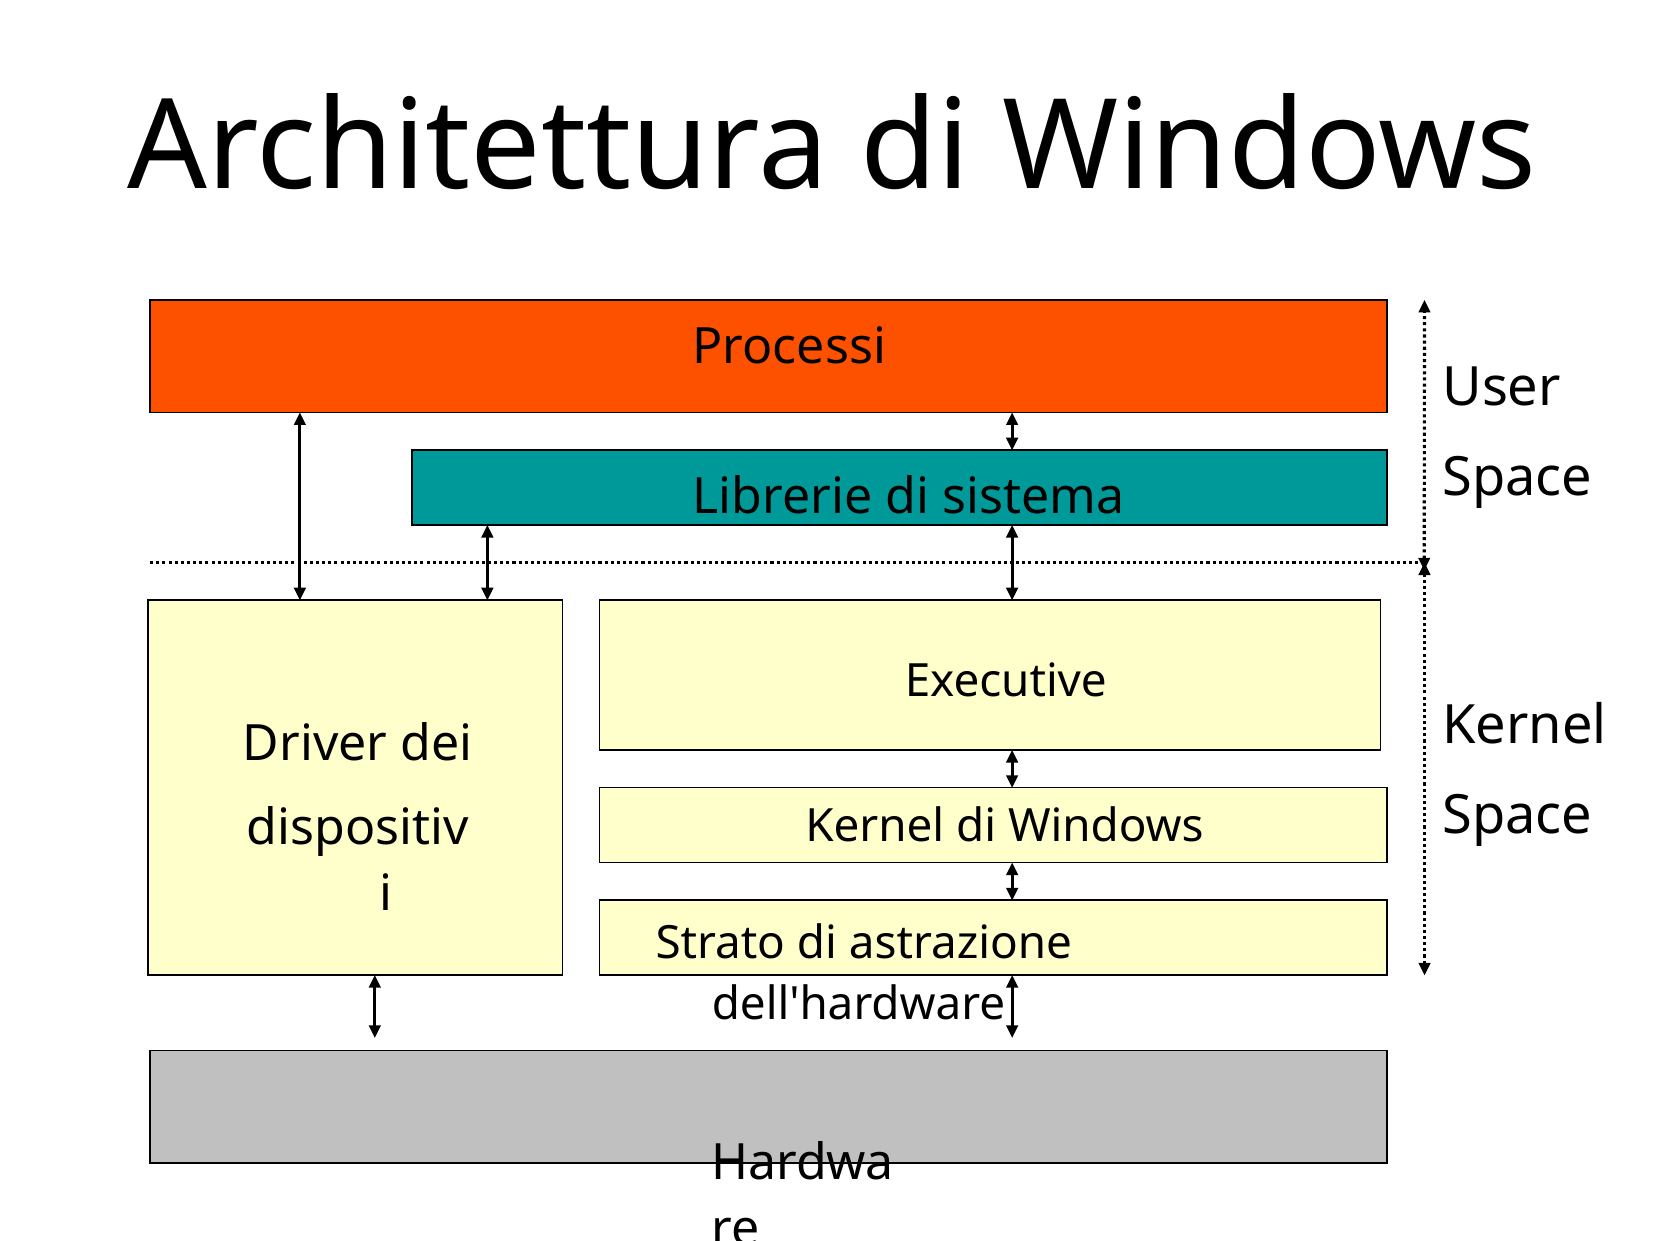

Architettura di Windows
Processi
User
Space
Librerie di sistema
Executive
Kernel
Space
Driver dei
dispositivi
Kernel di Windows
Strato di astrazione dell'hardware
 Hardware